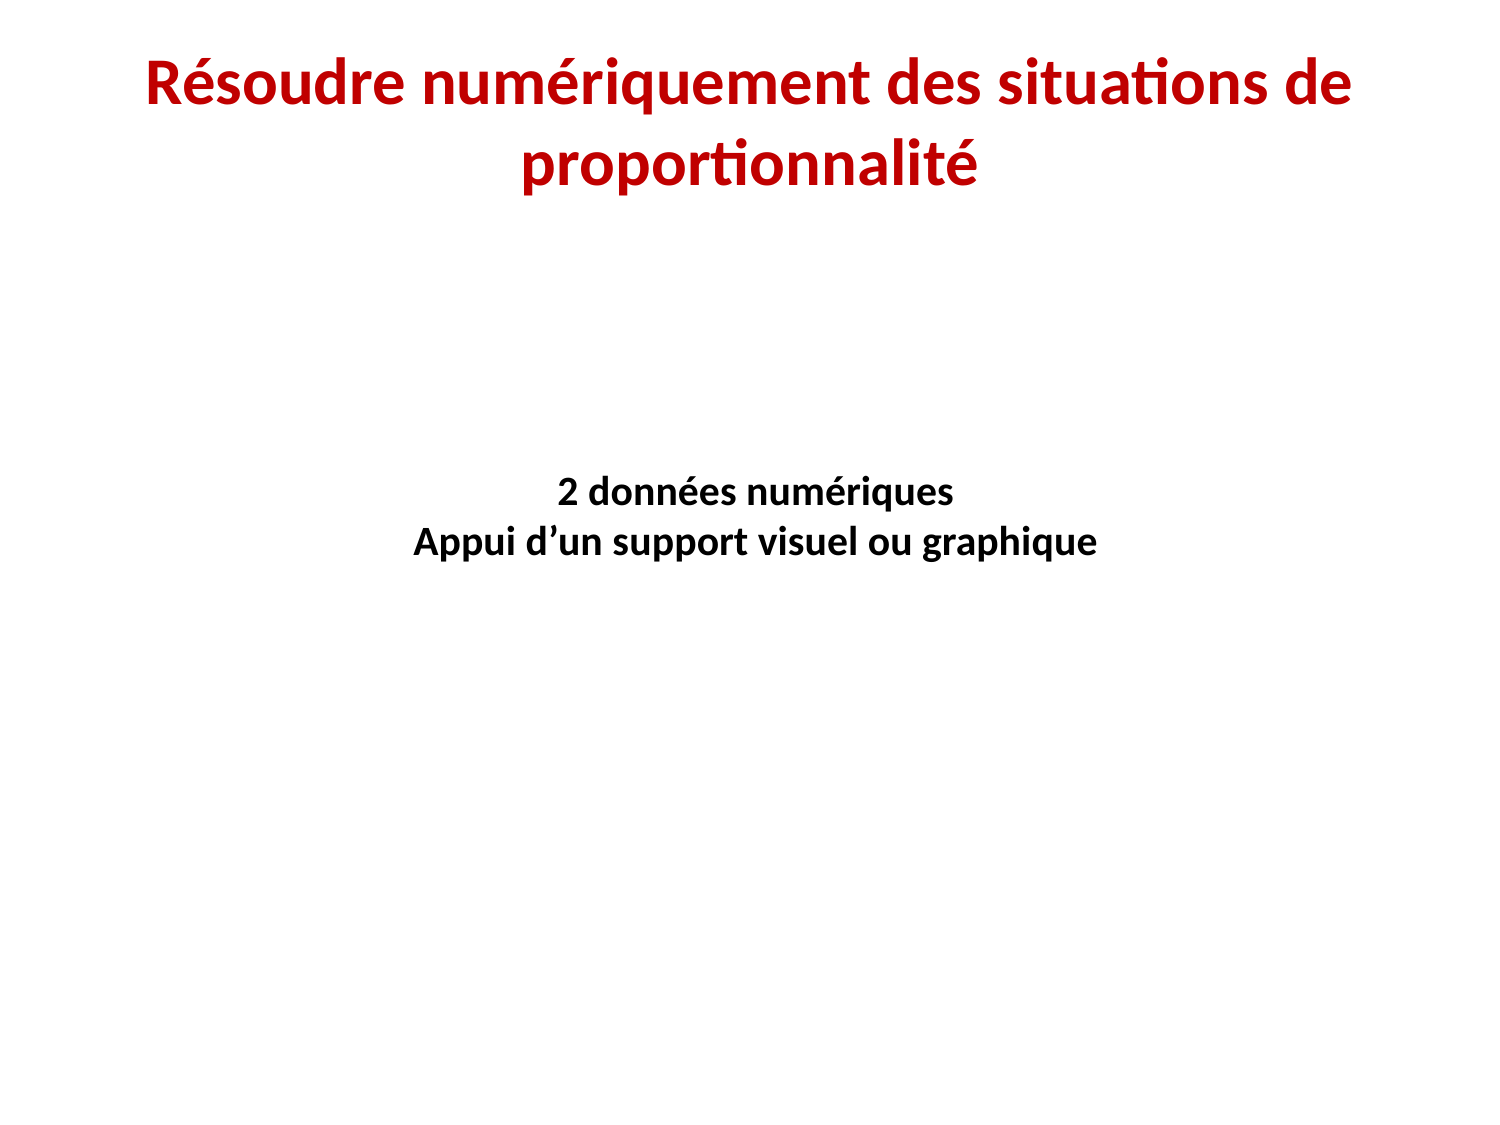

Résoudre numériquement des situations de proportionnalité
2 données numériques
Appui d’un support visuel ou graphique